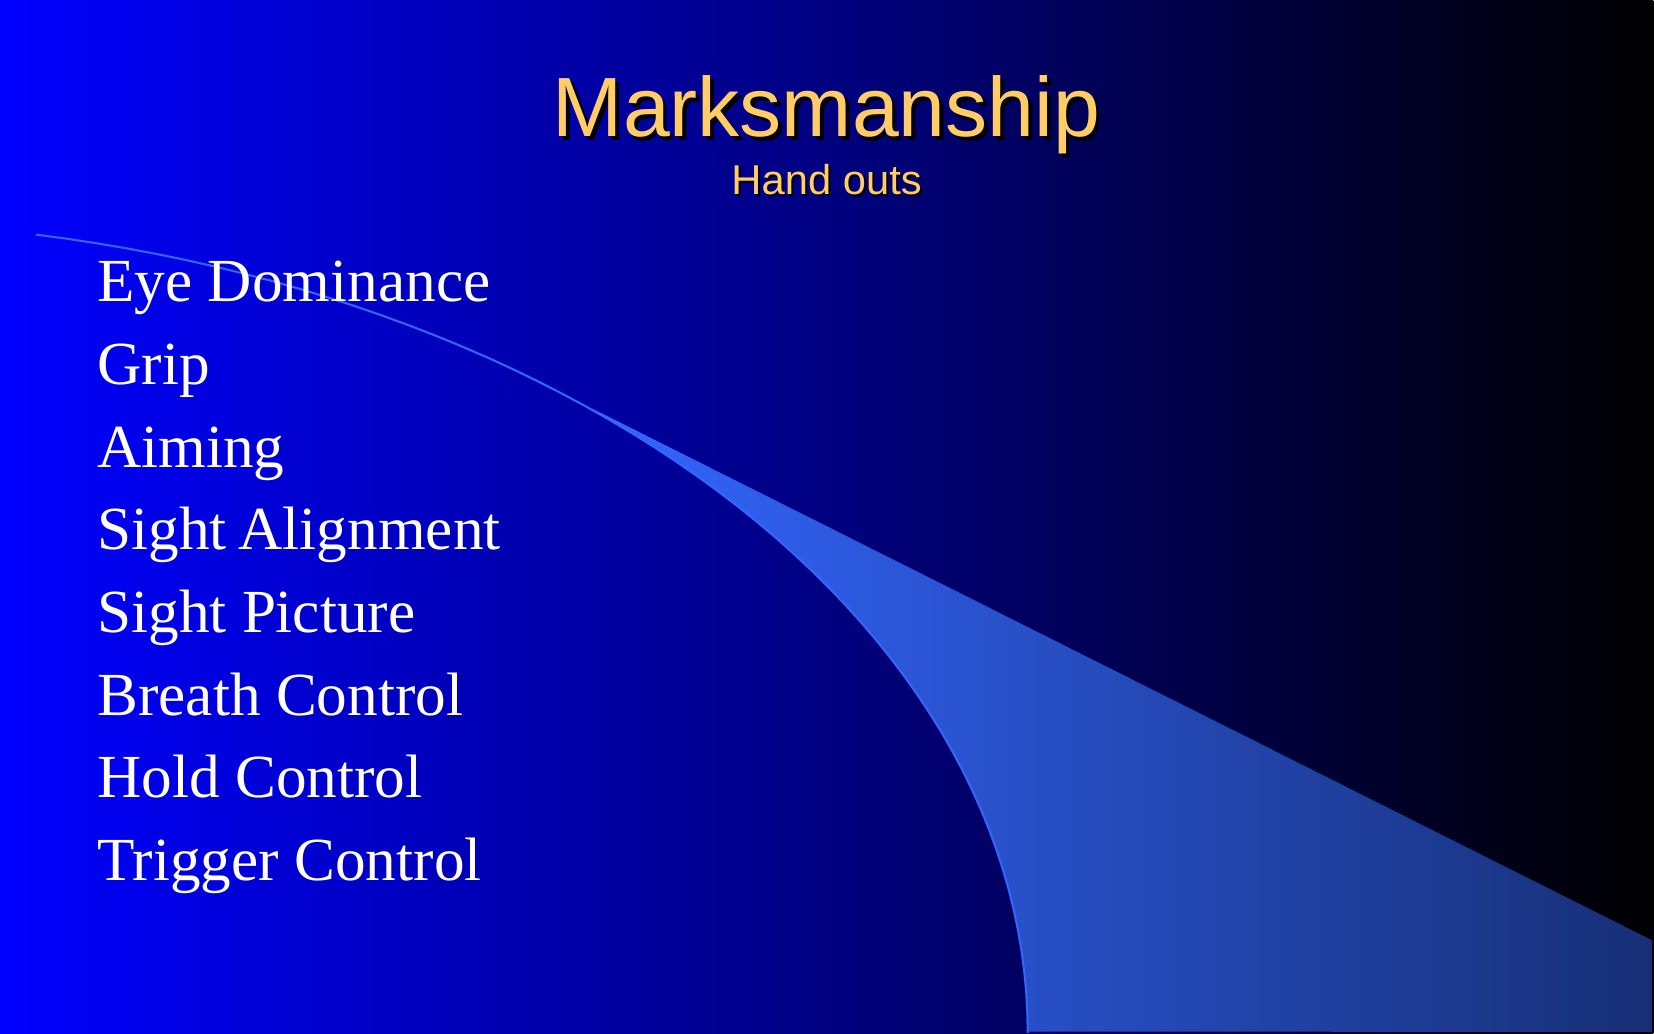

# Marksmanship Hand outs
Eye Dominance
Grip
Aiming
Sight Alignment
Sight Picture
Breath Control
Hold Control
Trigger Control